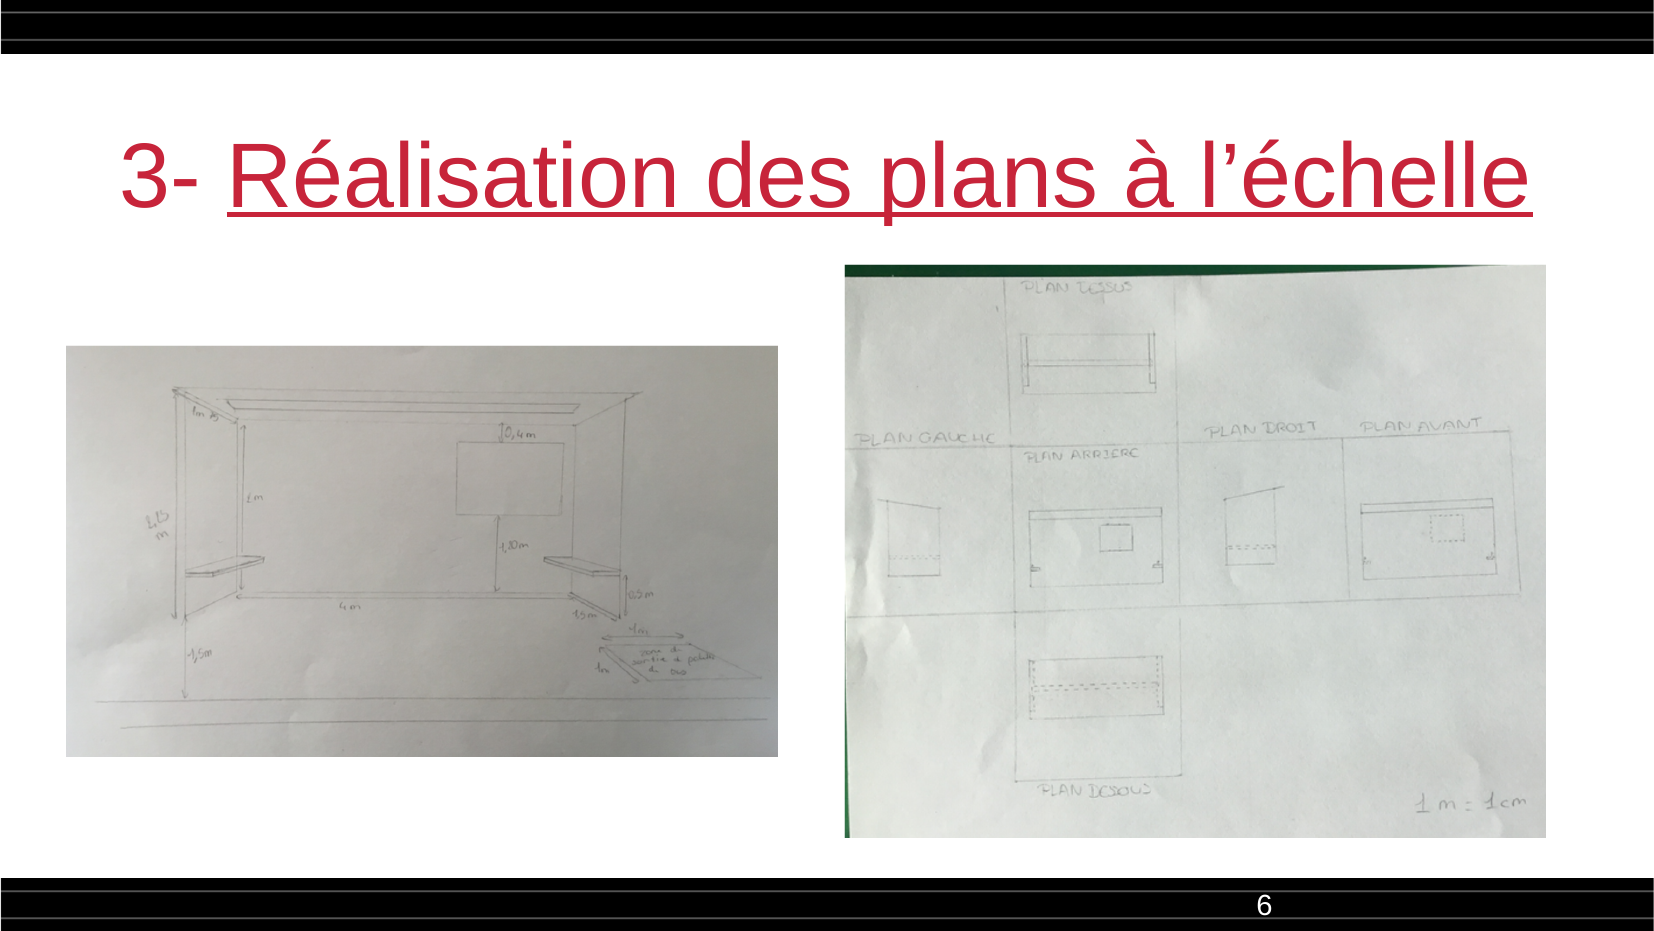

# 3- Réalisation des plans à l’échelle